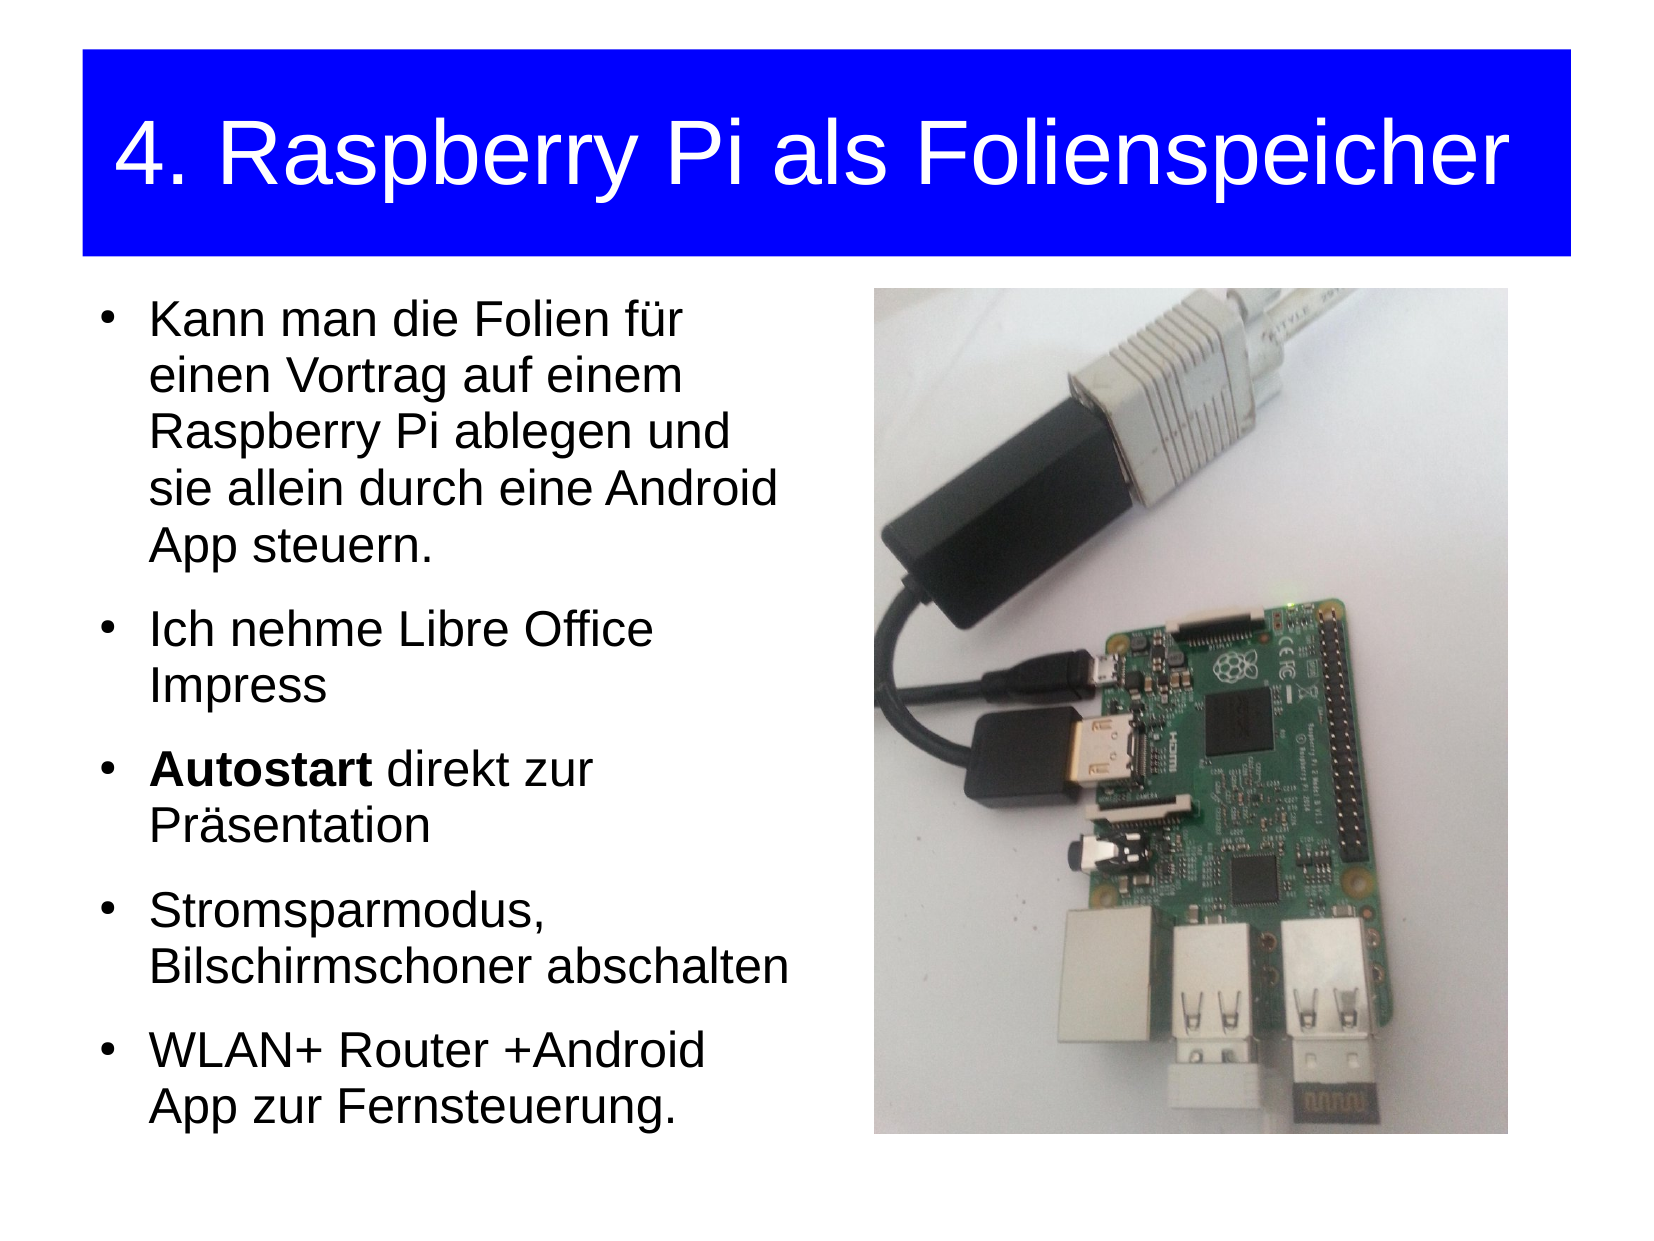

# 4. Raspberry Pi als Folienspeicher
Kann man die Folien für einen Vortrag auf einem Raspberry Pi ablegen und sie allein durch eine Android App steuern.
Ich nehme Libre Office Impress
Autostart direkt zur Präsentation
Stromsparmodus, Bilschirmschoner abschalten
WLAN+ Router +Android App zur Fernsteuerung.